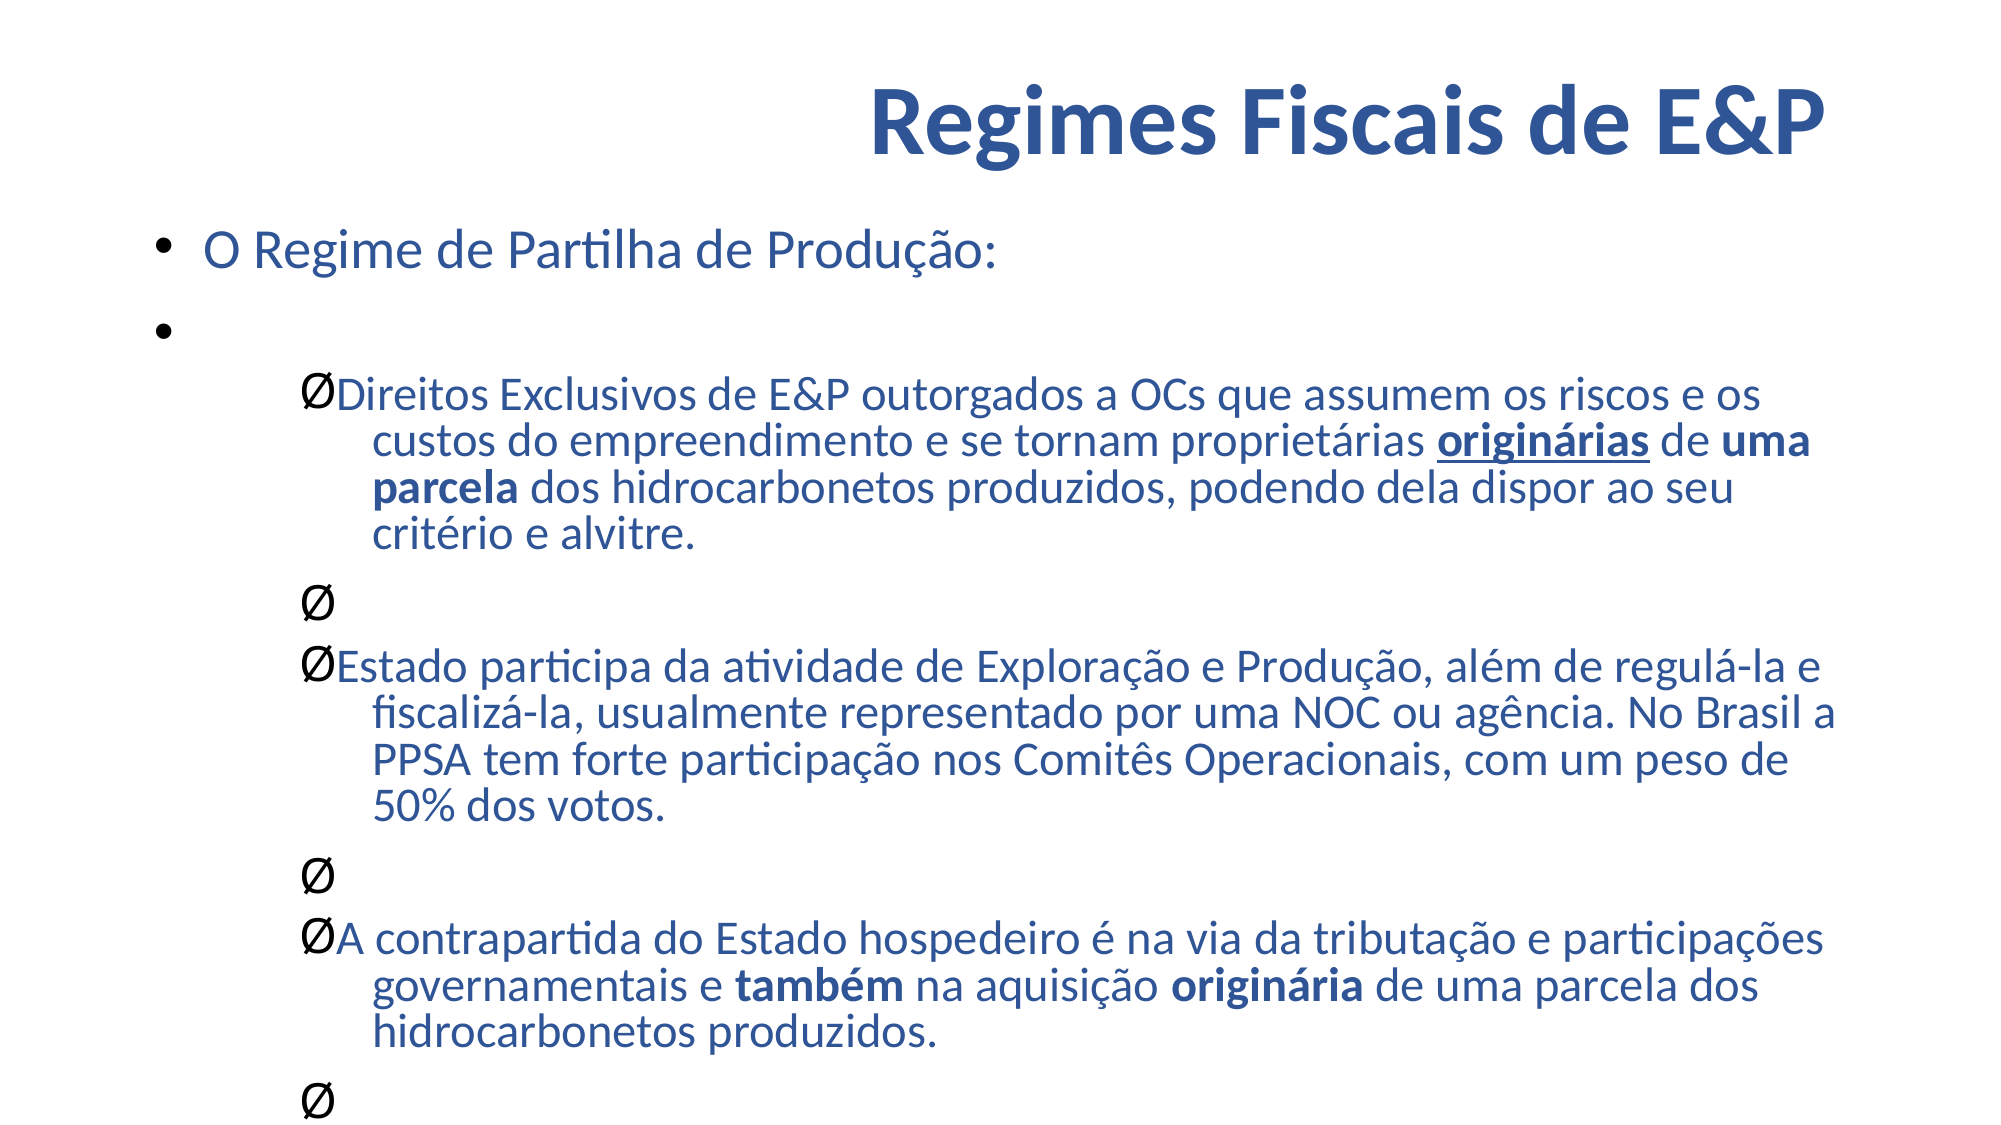

Regimes Fiscais de E&P
# O Regime de Partilha de Produção:
Direitos Exclusivos de E&P outorgados a OCs que assumem os riscos e os custos do empreendimento e se tornam proprietárias originárias de uma parcela dos hidrocarbonetos produzidos, podendo dela dispor ao seu critério e alvitre.
Estado participa da atividade de Exploração e Produção, além de regulá-la e fiscalizá-la, usualmente representado por uma NOC ou agência. No Brasil a PPSA tem forte participação nos Comitês Operacionais, com um peso de 50% dos votos.
A contrapartida do Estado hospedeiro é na via da tributação e participações governamentais e também na aquisição originária de uma parcela dos hidrocarbonetos produzidos.